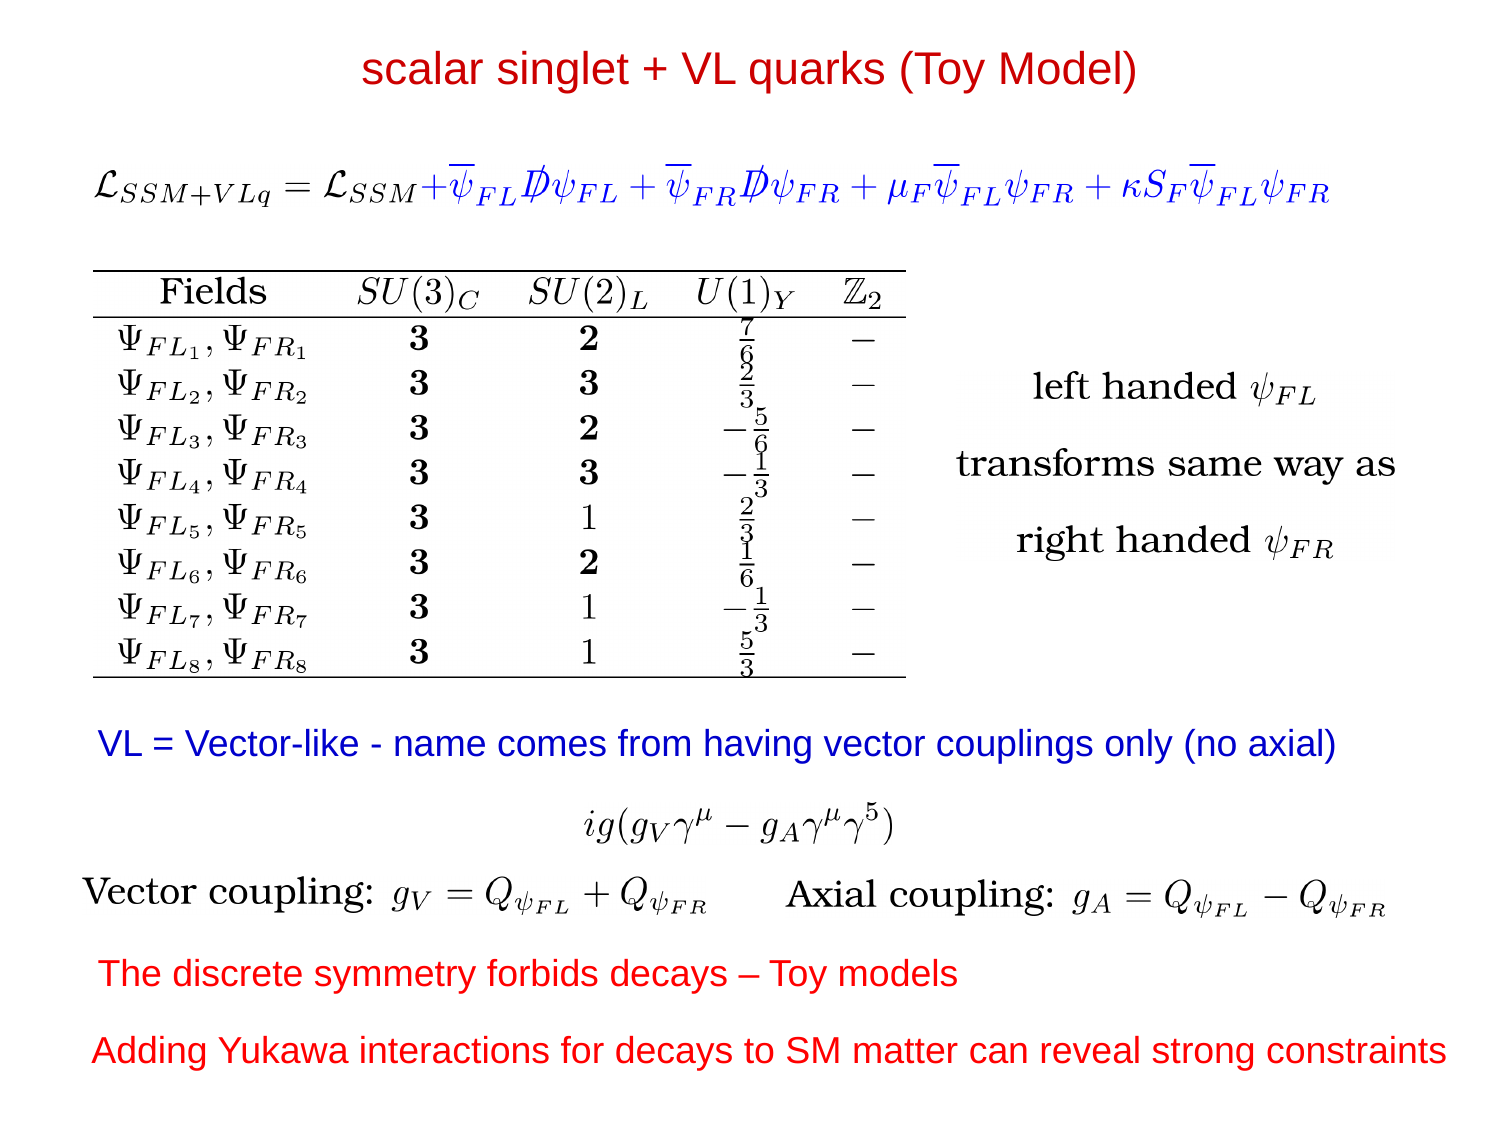

scalar singlet + VL quarks (Toy Model)
VL = Vector-like - name comes from having vector couplings only (no axial)
The discrete symmetry forbids decays – Toy models
Adding Yukawa interactions for decays to SM matter can reveal strong constraints